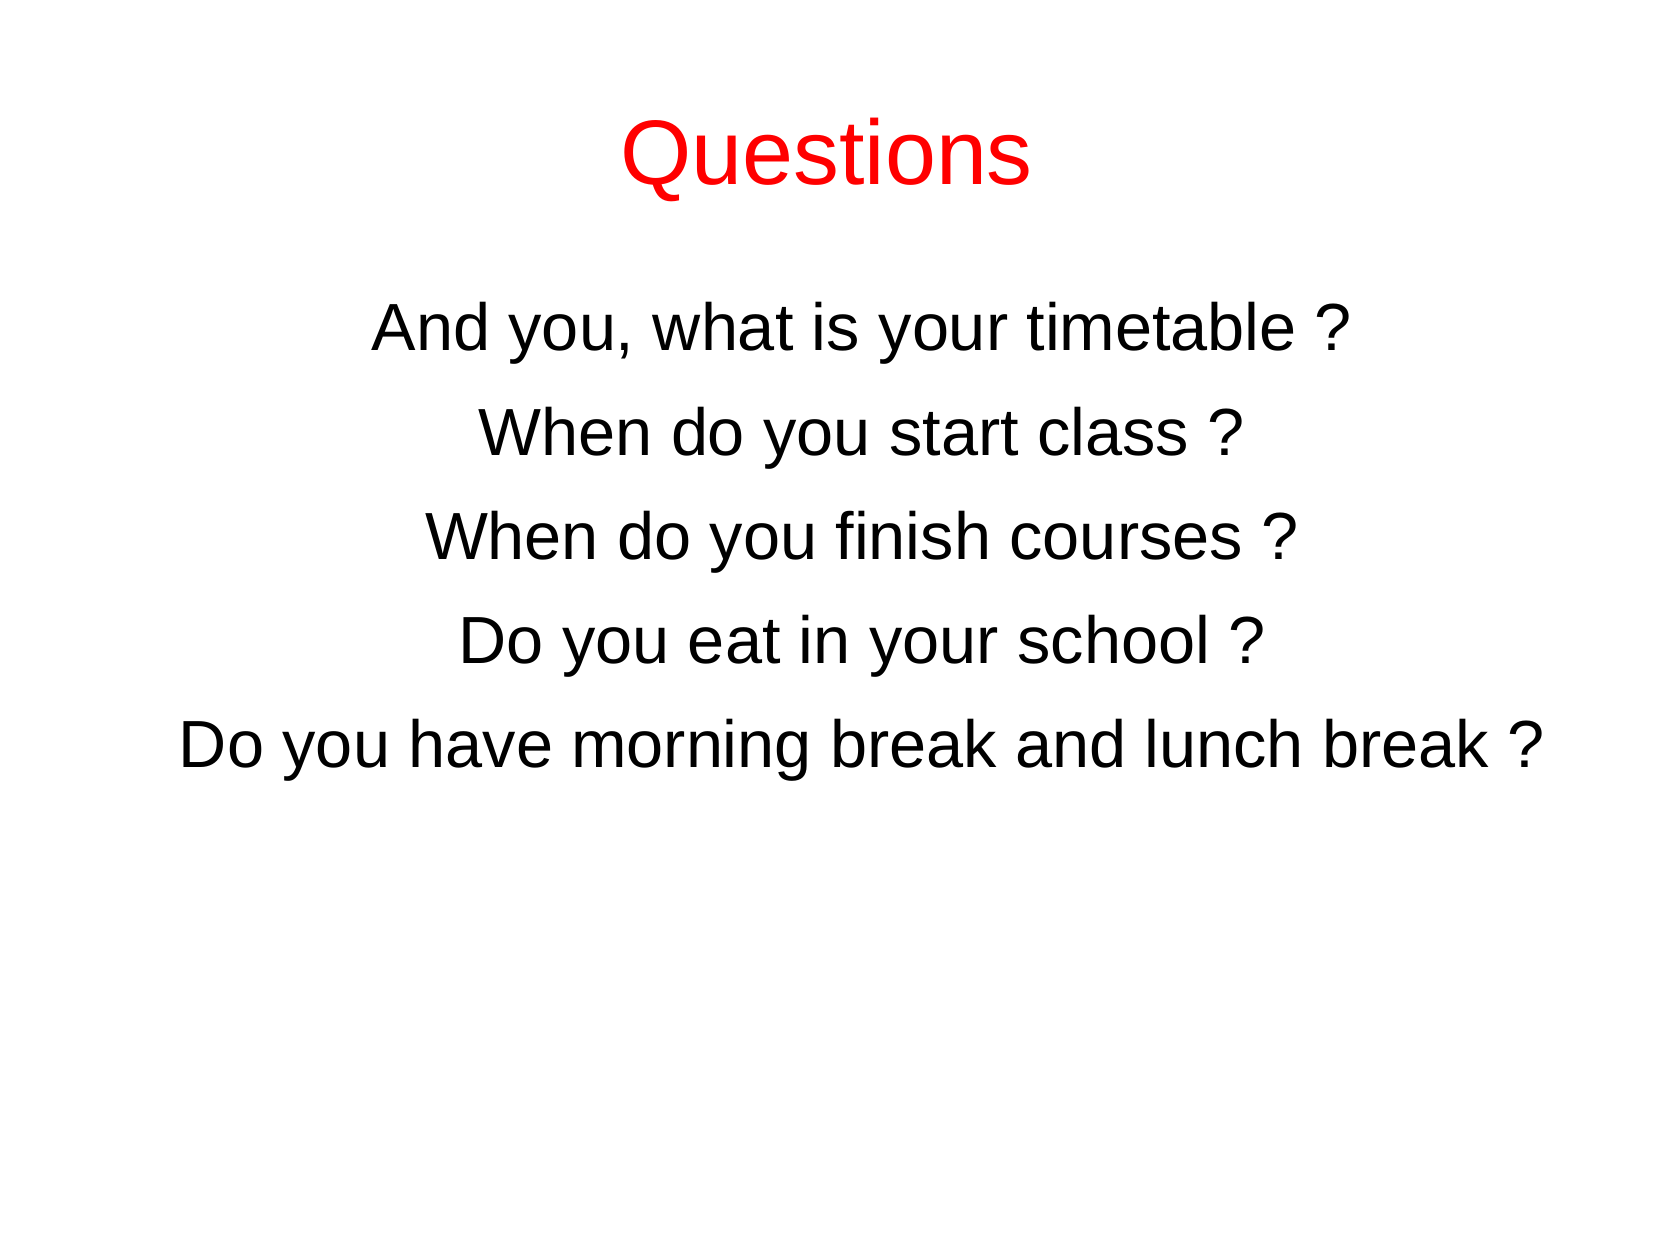

# Questions
And you, what is your timetable ?
When do you start class ?
When do you finish courses ?
Do you eat in your school ?
Do you have morning break and lunch break ?